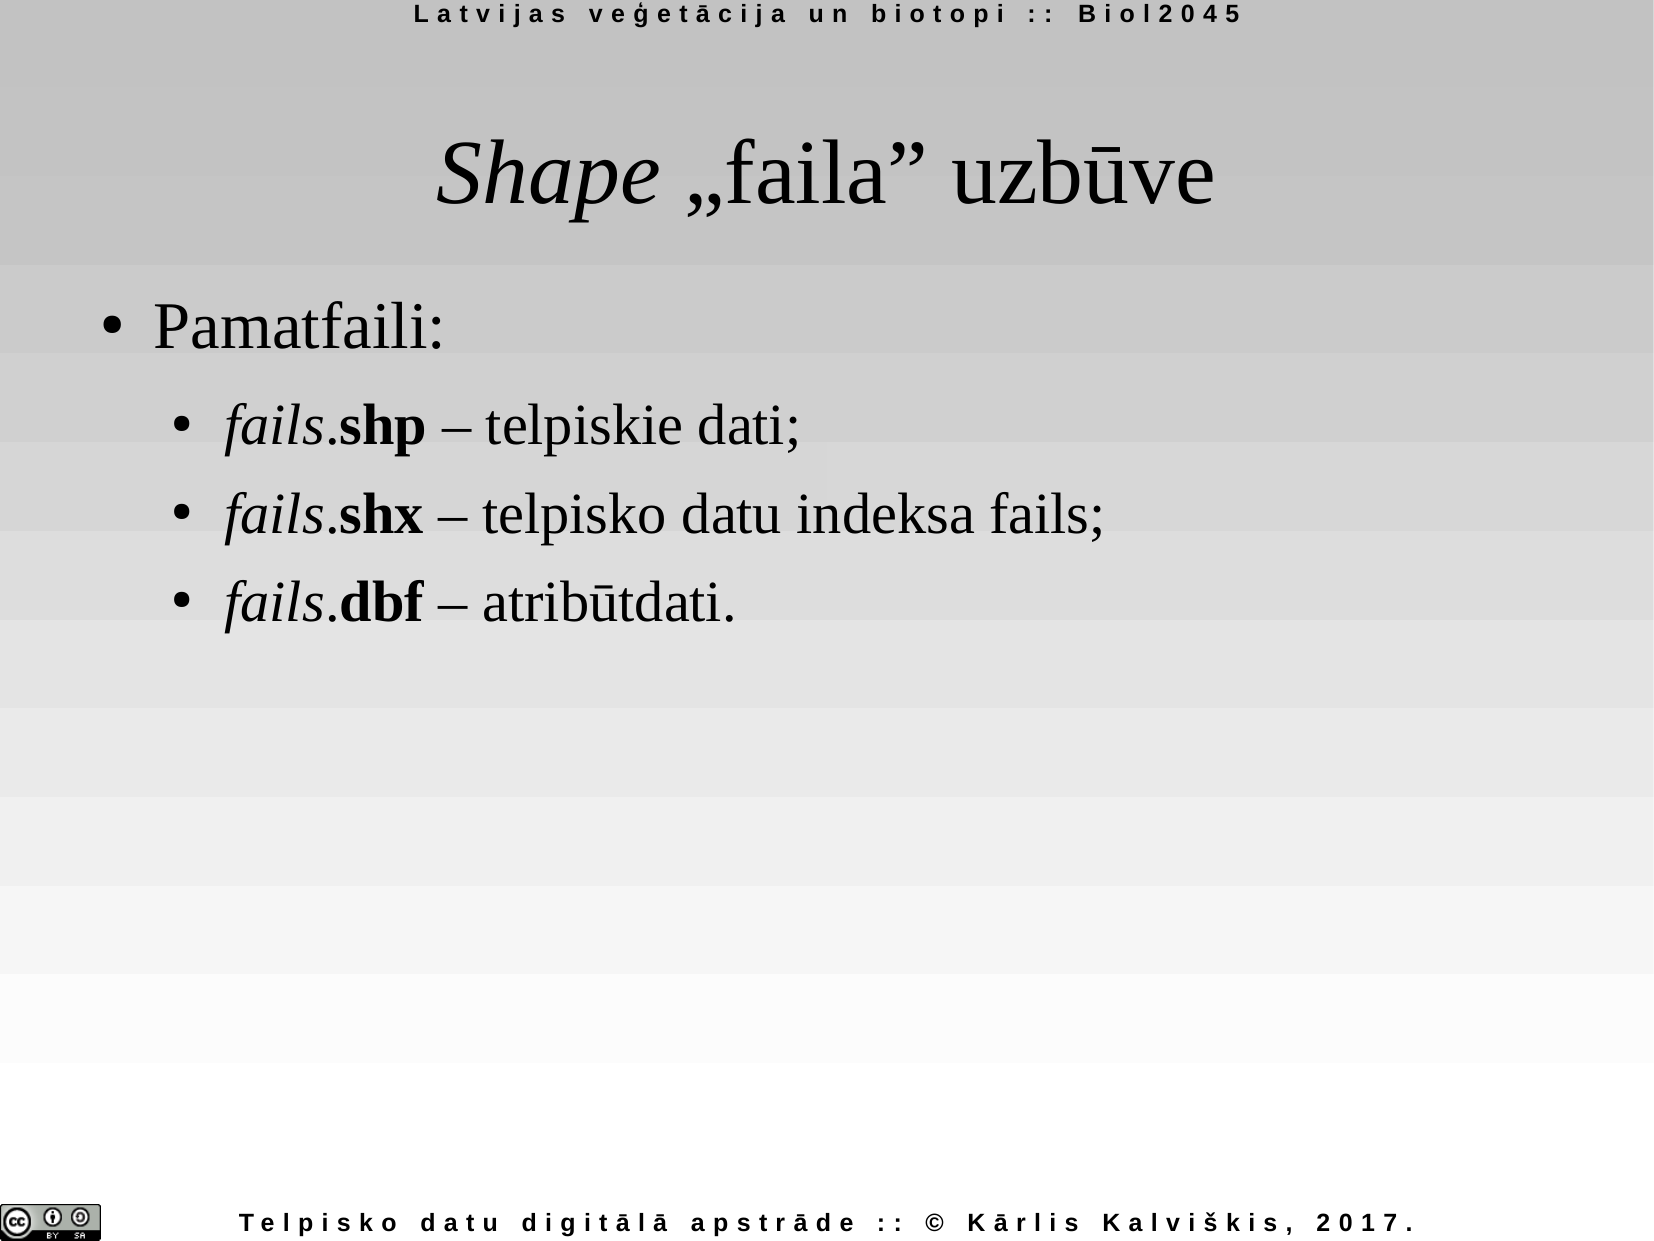

# Shape „faila” uzbūve
Pamatfaili:
fails.shp – telpiskie dati;
fails.shx – telpisko datu indeksa fails;
fails.dbf – atribūtdati.